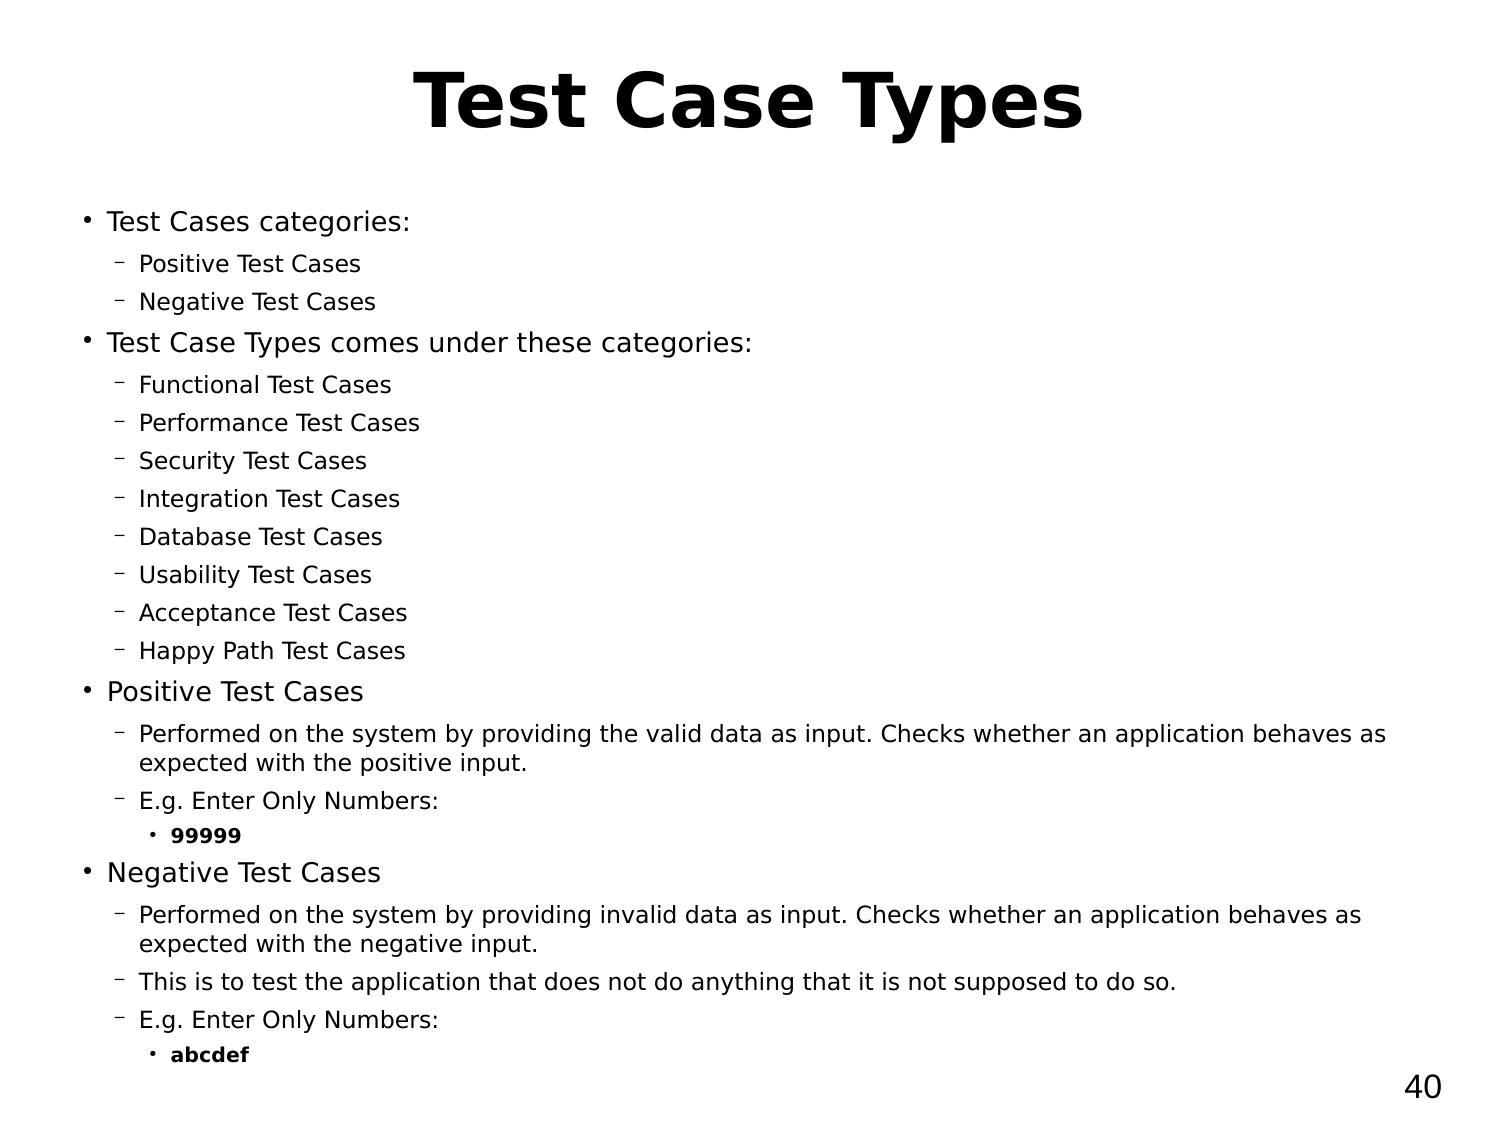

# Test Case Types
Test Cases categories:
Positive Test Cases
Negative Test Cases
Test Case Types comes under these categories:
Functional Test Cases
Performance Test Cases
Security Test Cases
Integration Test Cases
Database Test Cases
Usability Test Cases
Acceptance Test Cases
Happy Path Test Cases
Positive Test Cases
Performed on the system by providing the valid data as input. Checks whether an application behaves as expected with the positive input.
E.g. Enter Only Numbers:
99999
Negative Test Cases
Performed on the system by providing invalid data as input. Checks whether an application behaves as expected with the negative input.
This is to test the application that does not do anything that it is not supposed to do so.
E.g. Enter Only Numbers:
abcdef